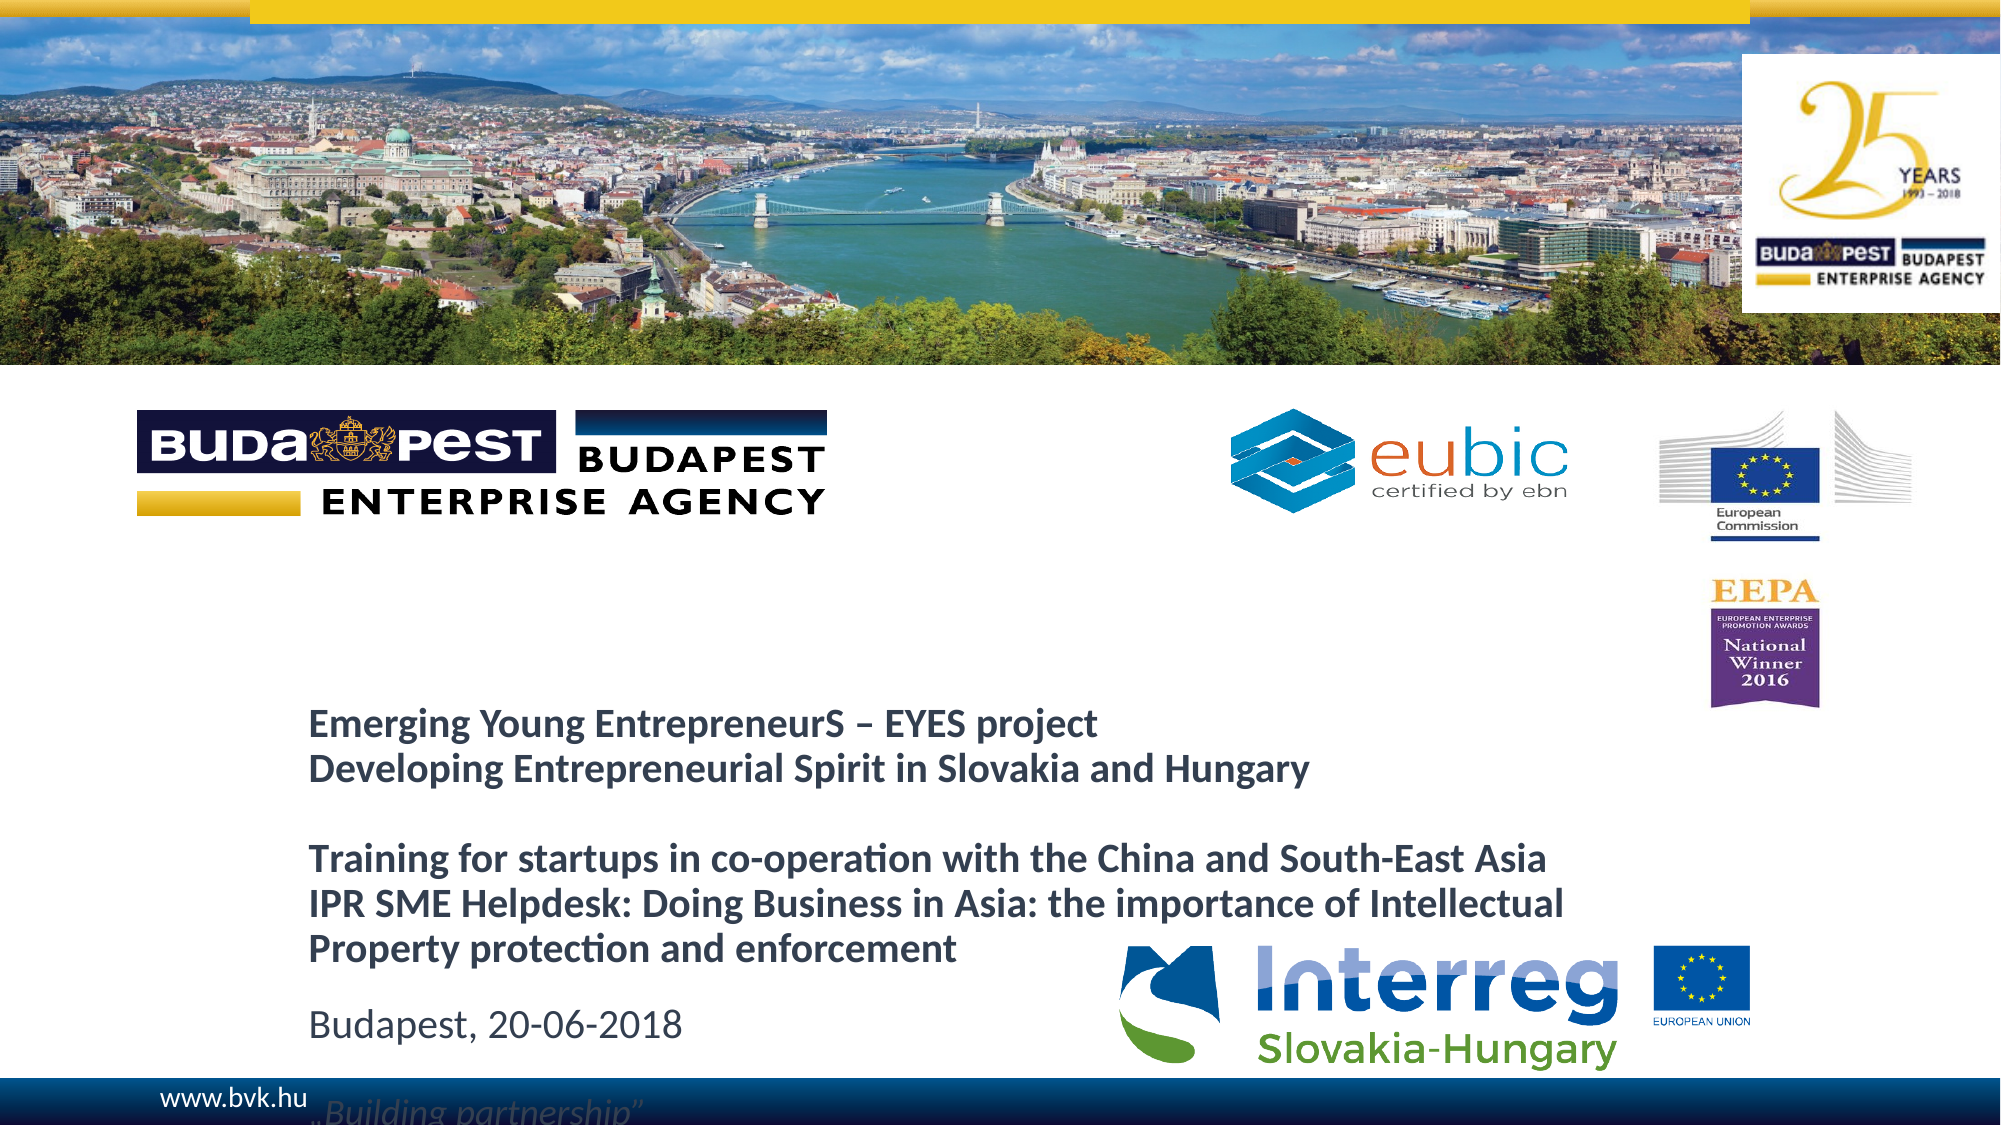

# Emerging Young EntrepreneurS – EYES project Developing Entrepreneurial Spirit in Slovakia and Hungary Training for startups in co-operation with the China and South-East Asia IPR SME Helpdesk: Doing Business in Asia: the importance of Intellectual Property protection and enforcement Budapest, 20-06-2018 „Building partnership” European Regional Development Fund